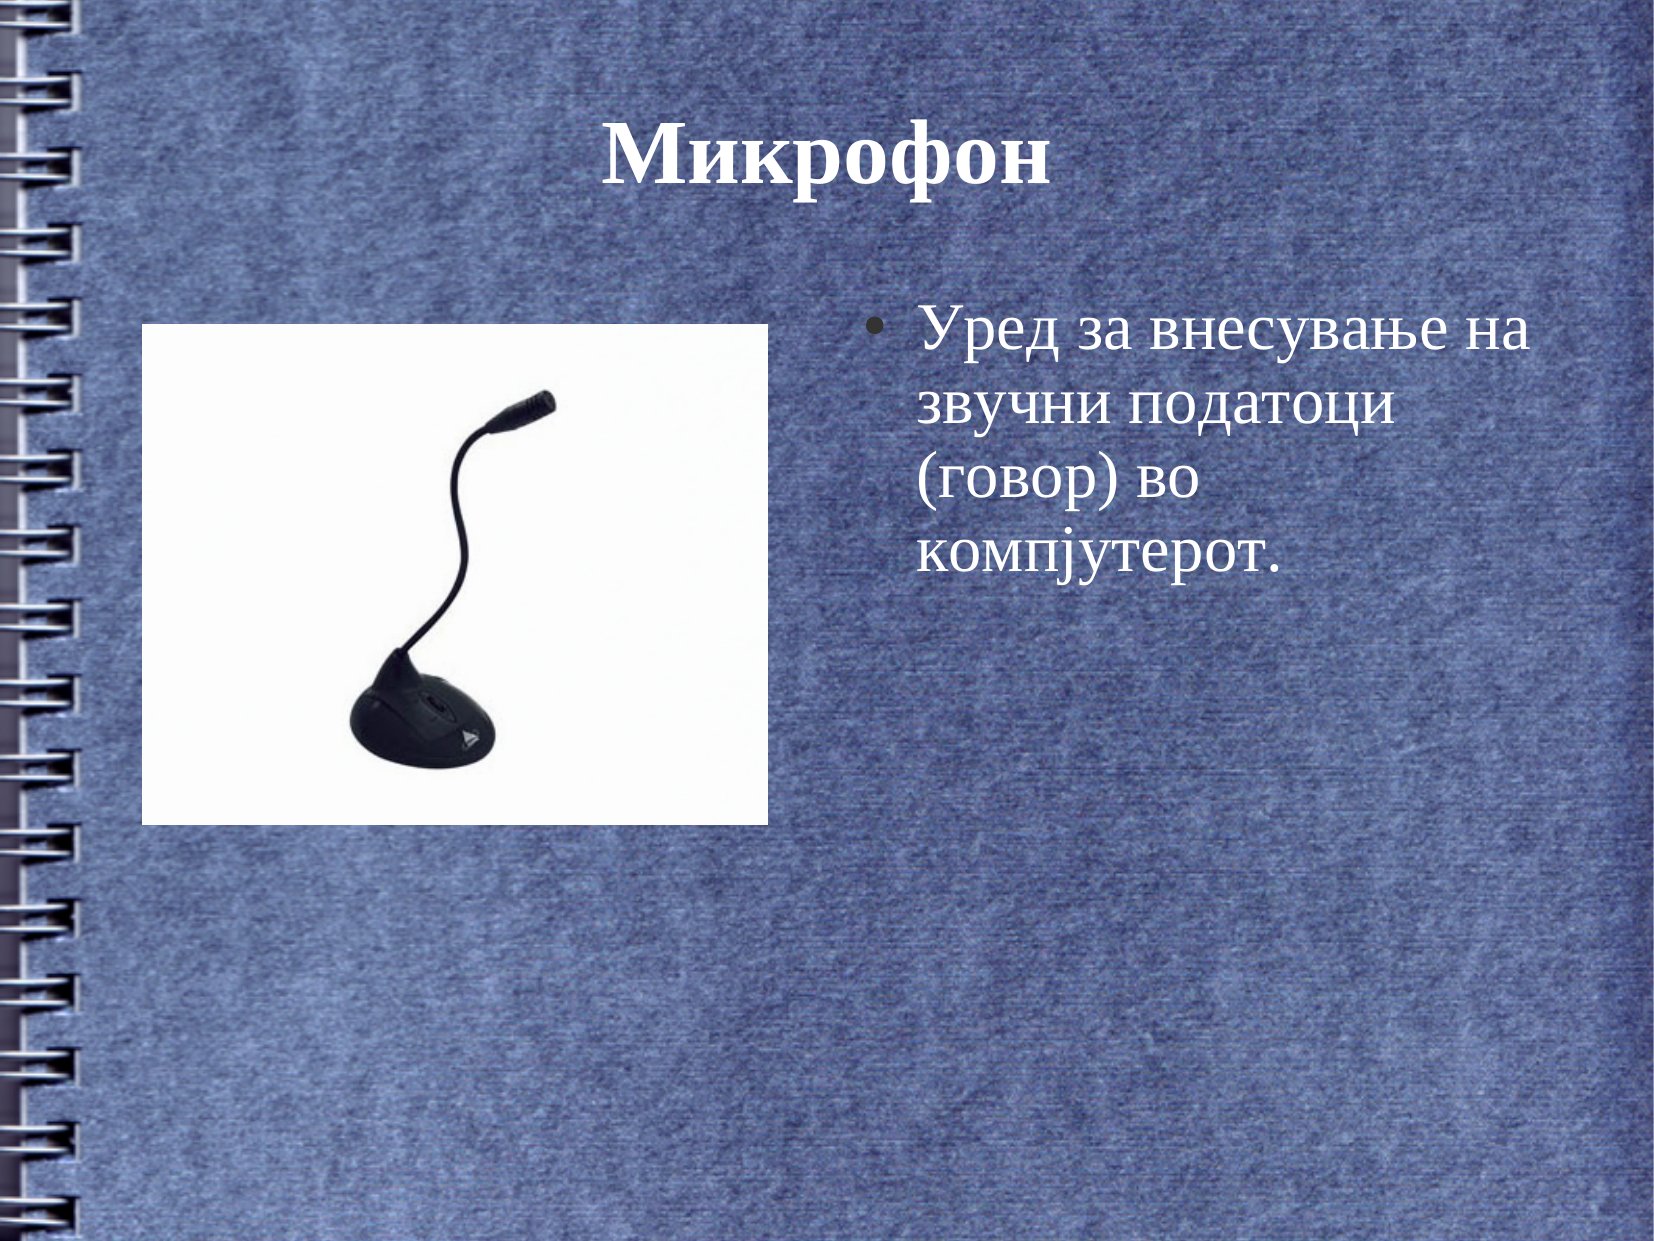

# Микрофон
Уред за внесување на звучни податоци (говор) во компјутерот.